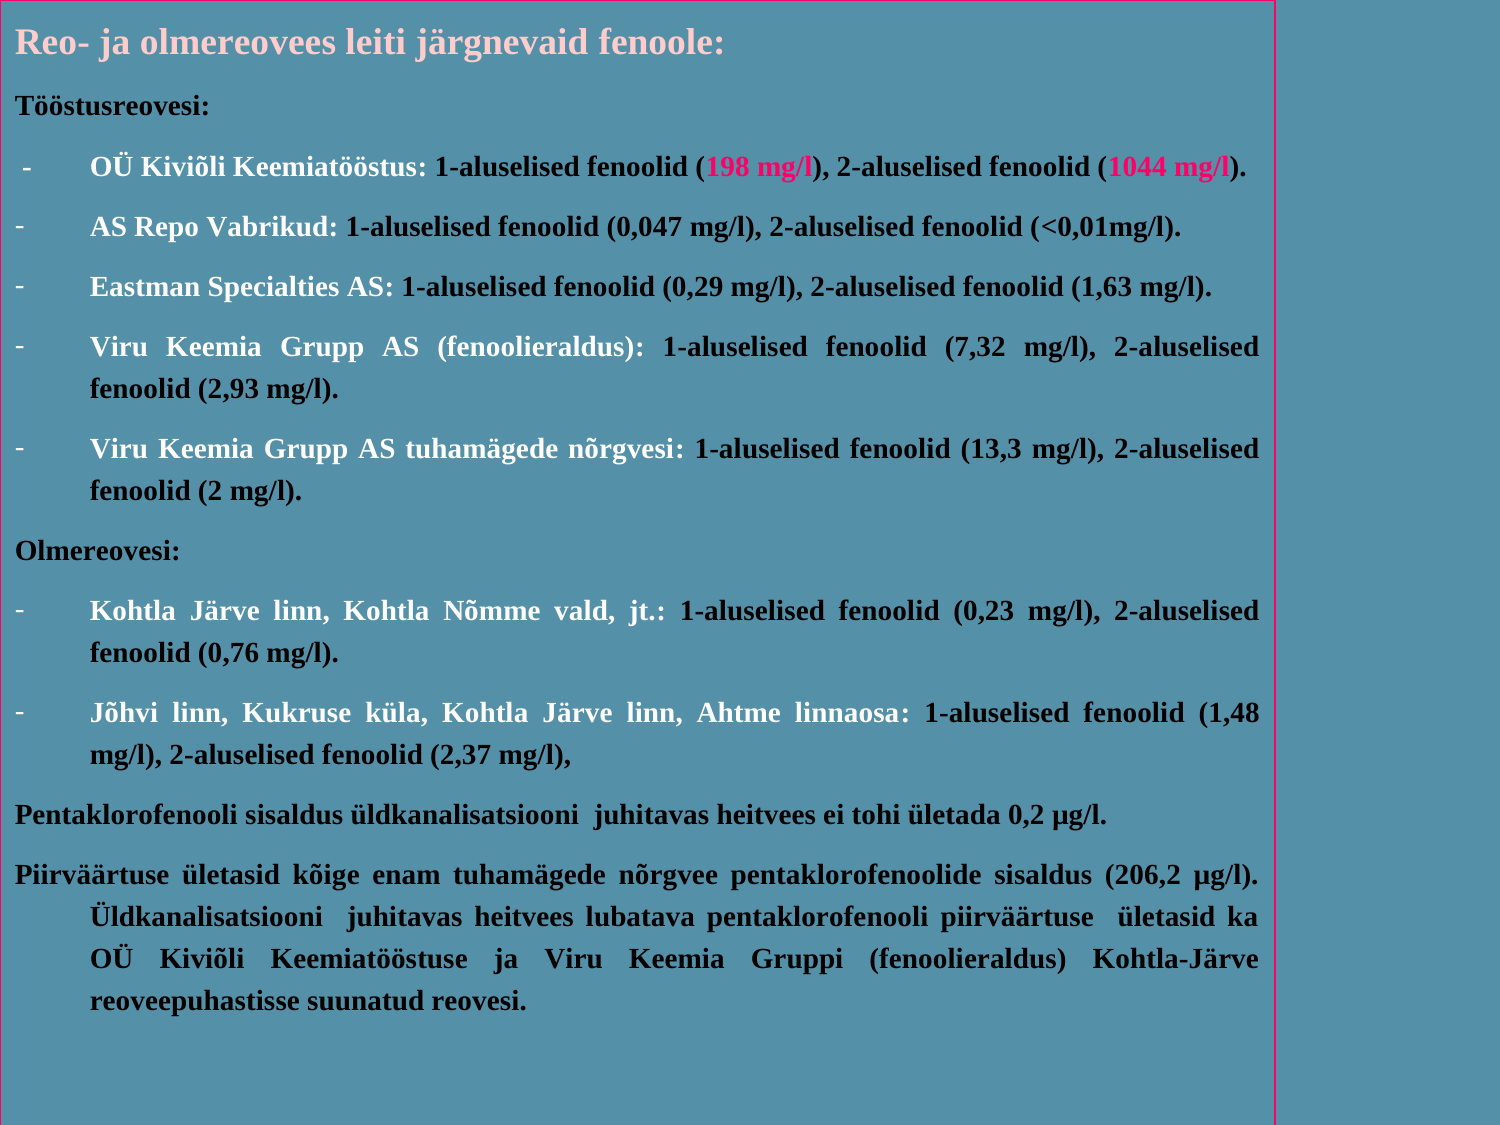

Reo- ja olmereovees leiti järgnevaid fenoole:
Tööstusreovesi:
 - OÜ Kiviõli Keemiatööstus: 1-aluselised fenoolid (198 mg/l), 2-aluselised fenoolid (1044 mg/l).
AS Repo Vabrikud: 1-aluselised fenoolid (0,047 mg/l), 2-aluselised fenoolid (<0,01mg/l).
Eastman Specialties AS: 1-aluselised fenoolid (0,29 mg/l), 2-aluselised fenoolid (1,63 mg/l).
Viru Keemia Grupp AS (fenoolieraldus): 1-aluselised fenoolid (7,32 mg/l), 2-aluselised fenoolid (2,93 mg/l).
Viru Keemia Grupp AS tuhamägede nõrgvesi: 1-aluselised fenoolid (13,3 mg/l), 2-aluselised fenoolid (2 mg/l).
Olmereovesi:
Kohtla Järve linn, Kohtla Nõmme vald, jt.: 1-aluselised fenoolid (0,23 mg/l), 2-aluselised fenoolid (0,76 mg/l).
Jõhvi linn, Kukruse küla, Kohtla Järve linn, Ahtme linnaosa: 1-aluselised fenoolid (1,48 mg/l), 2-aluselised fenoolid (2,37 mg/l),
Pentaklorofenooli sisaldus üldkanalisatsiooni juhitavas heitvees ei tohi ületada 0,2 µg/l.
Piirväärtuse ületasid kõige enam tuhamägede nõrgvee pentaklorofenoolide sisaldus (206,2 µg/l). Üldkanalisatsiooni juhitavas heitvees lubatava pentaklorofenooli piirväärtuse ületasid ka OÜ Kiviõli Keemiatööstuse ja Viru Keemia Gruppi (fenoolieraldus) Kohtla-Järve reoveepuhastisse suunatud reovesi.